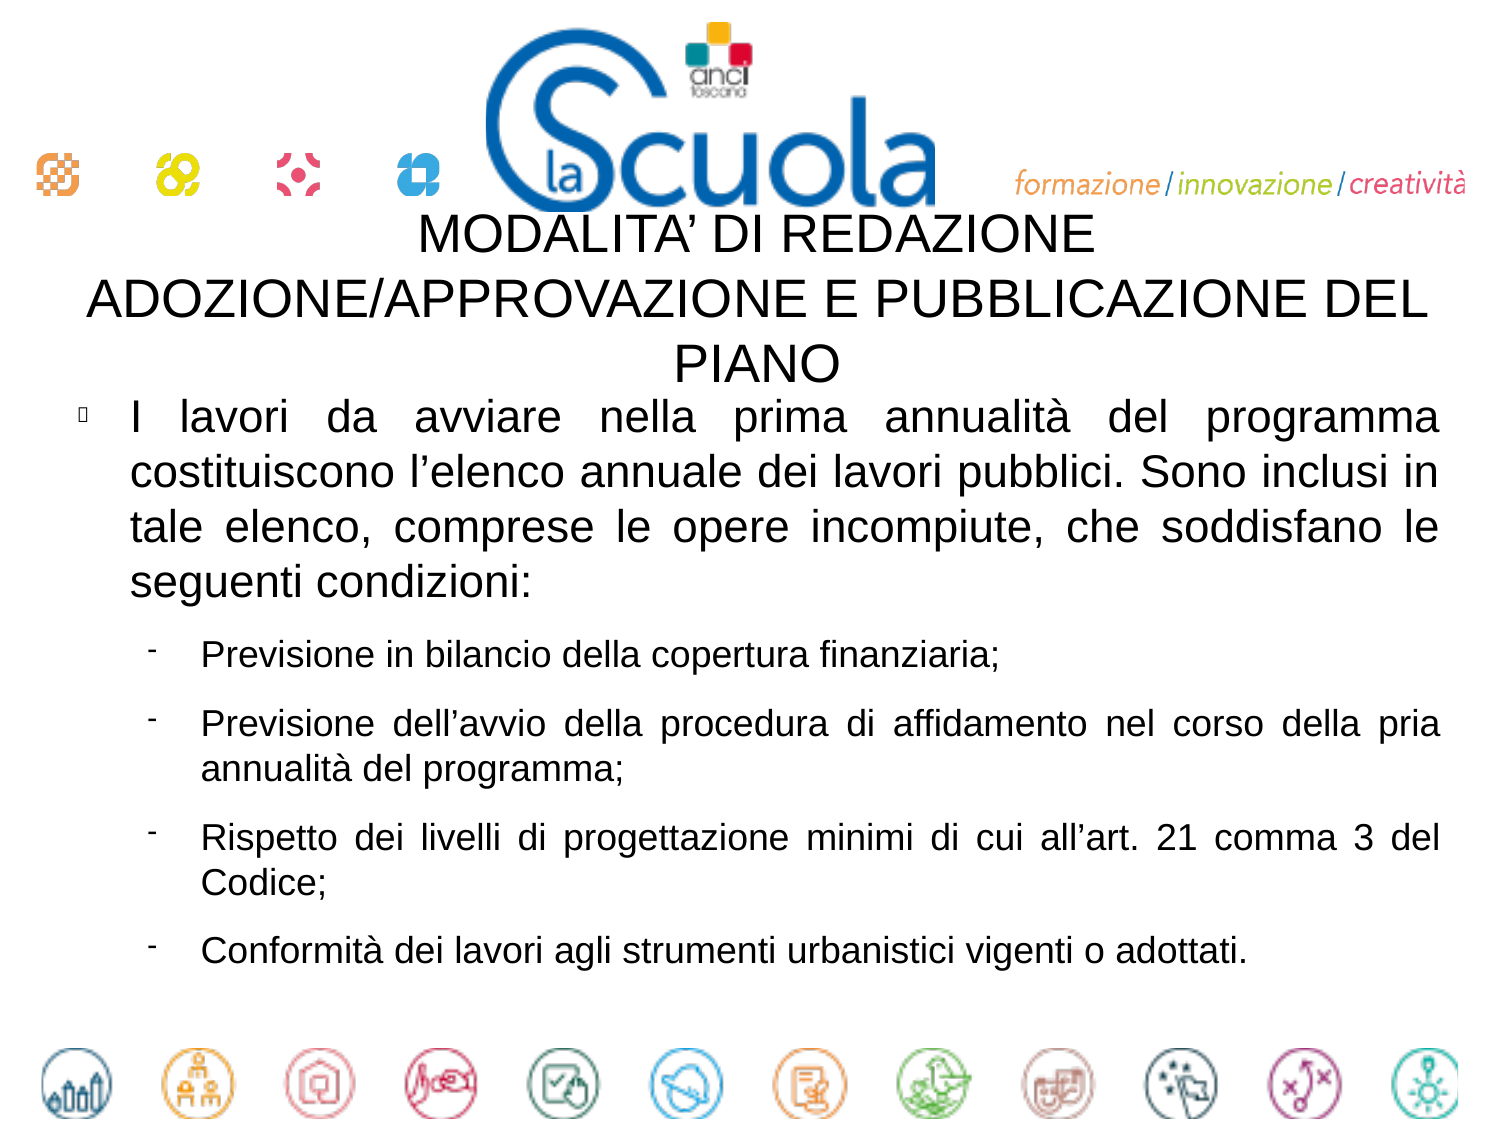

MODALITA’ DI REDAZIONE ADOZIONE/APPROVAZIONE E PUBBLICAZIONE DEL PIANO
I lavori da avviare nella prima annualità del programma costituiscono l’elenco annuale dei lavori pubblici. Sono inclusi in tale elenco, comprese le opere incompiute, che soddisfano le seguenti condizioni:
Previsione in bilancio della copertura finanziaria;
Previsione dell’avvio della procedura di affidamento nel corso della pria annualità del programma;
Rispetto dei livelli di progettazione minimi di cui all’art. 21 comma 3 del Codice;
Conformità dei lavori agli strumenti urbanistici vigenti o adottati.